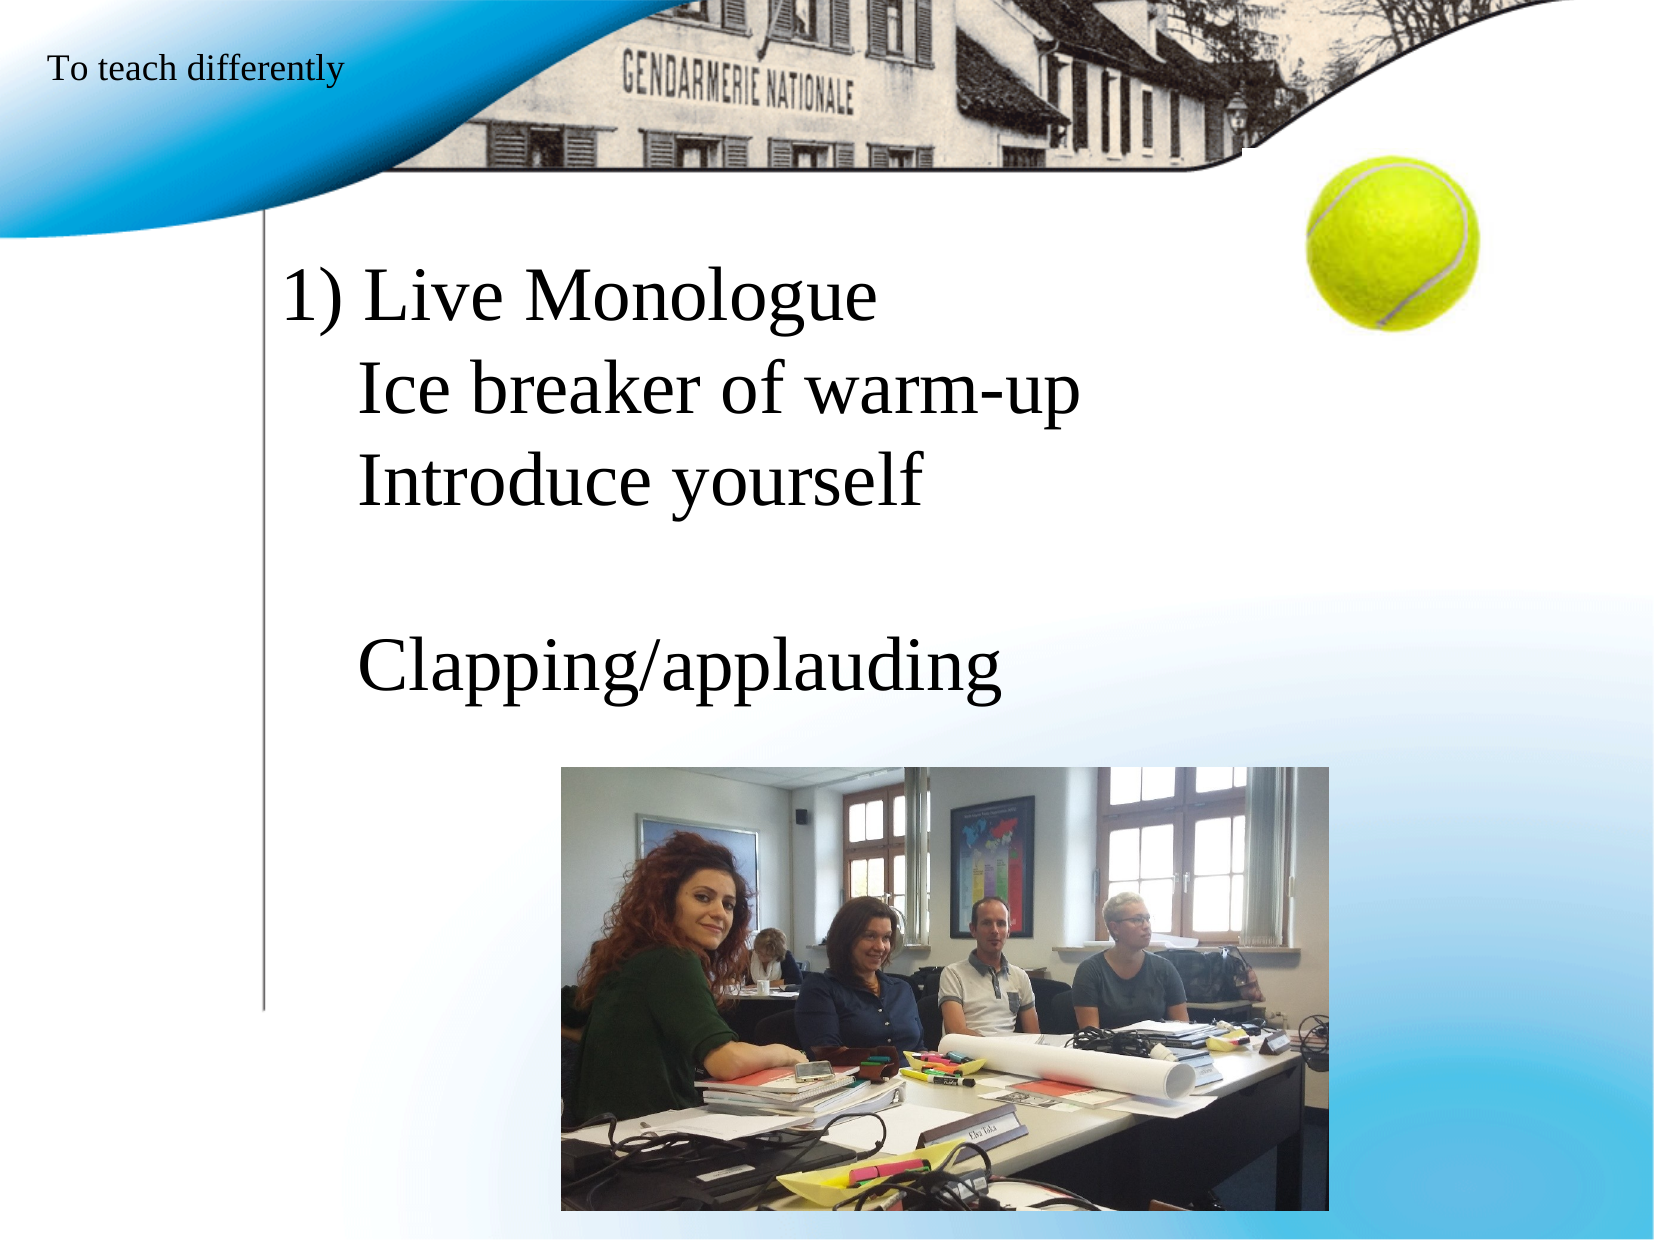

To teach differently
1) Live Monologue
 Ice breaker of warm-up
 Introduce yourself
 Clapping/applauding